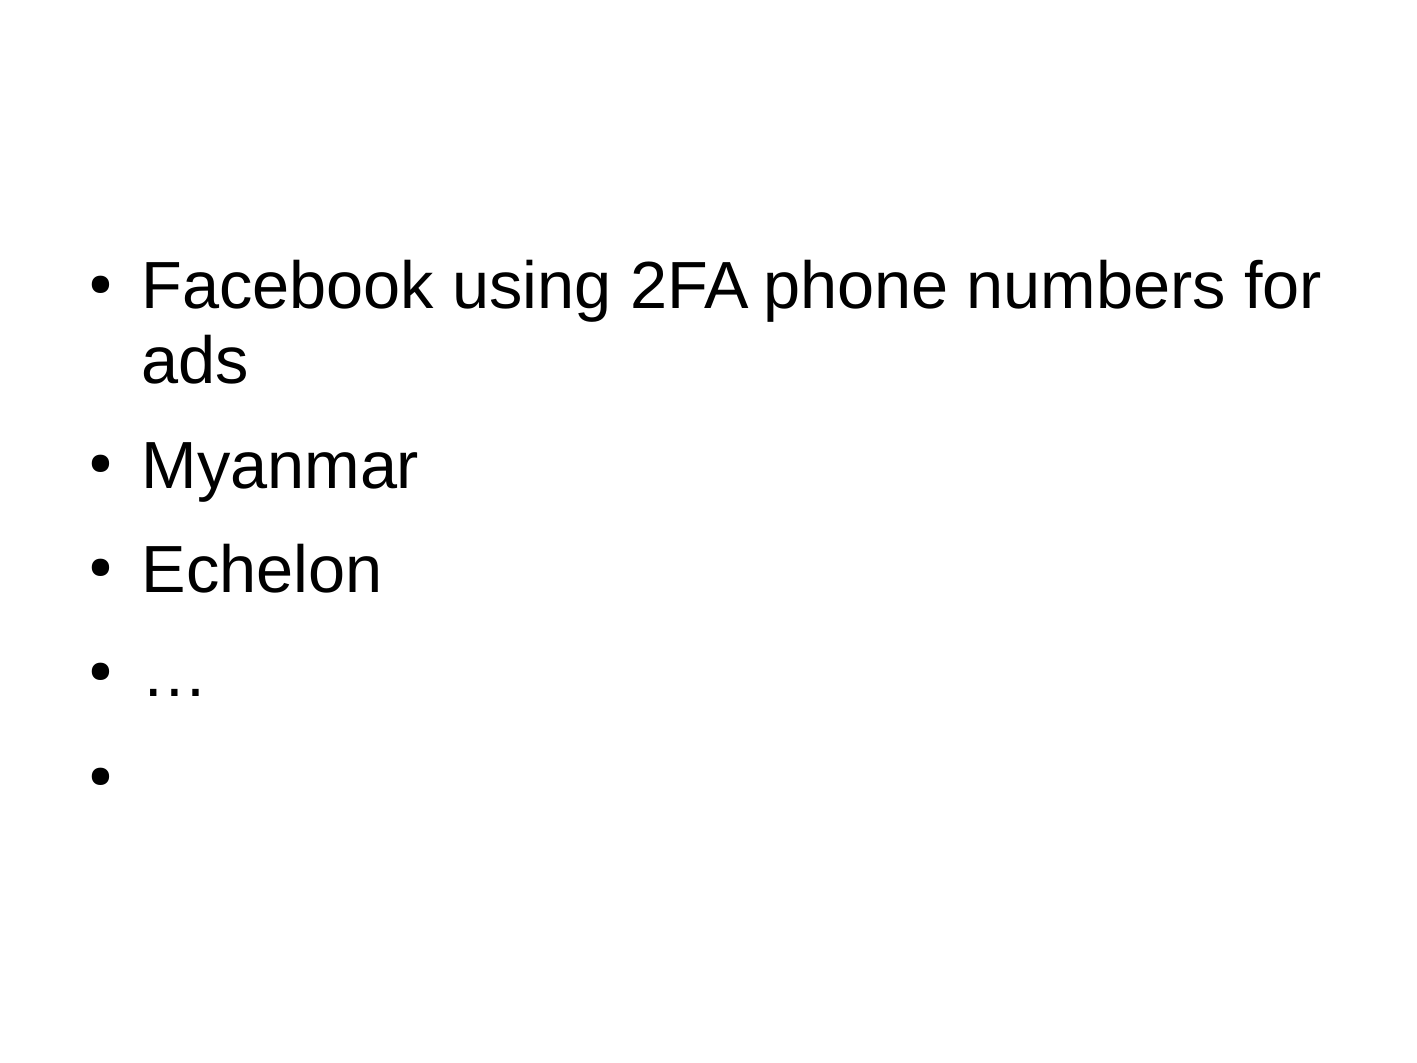

# Facebook using 2FA phone numbers for ads
Myanmar
Echelon
…